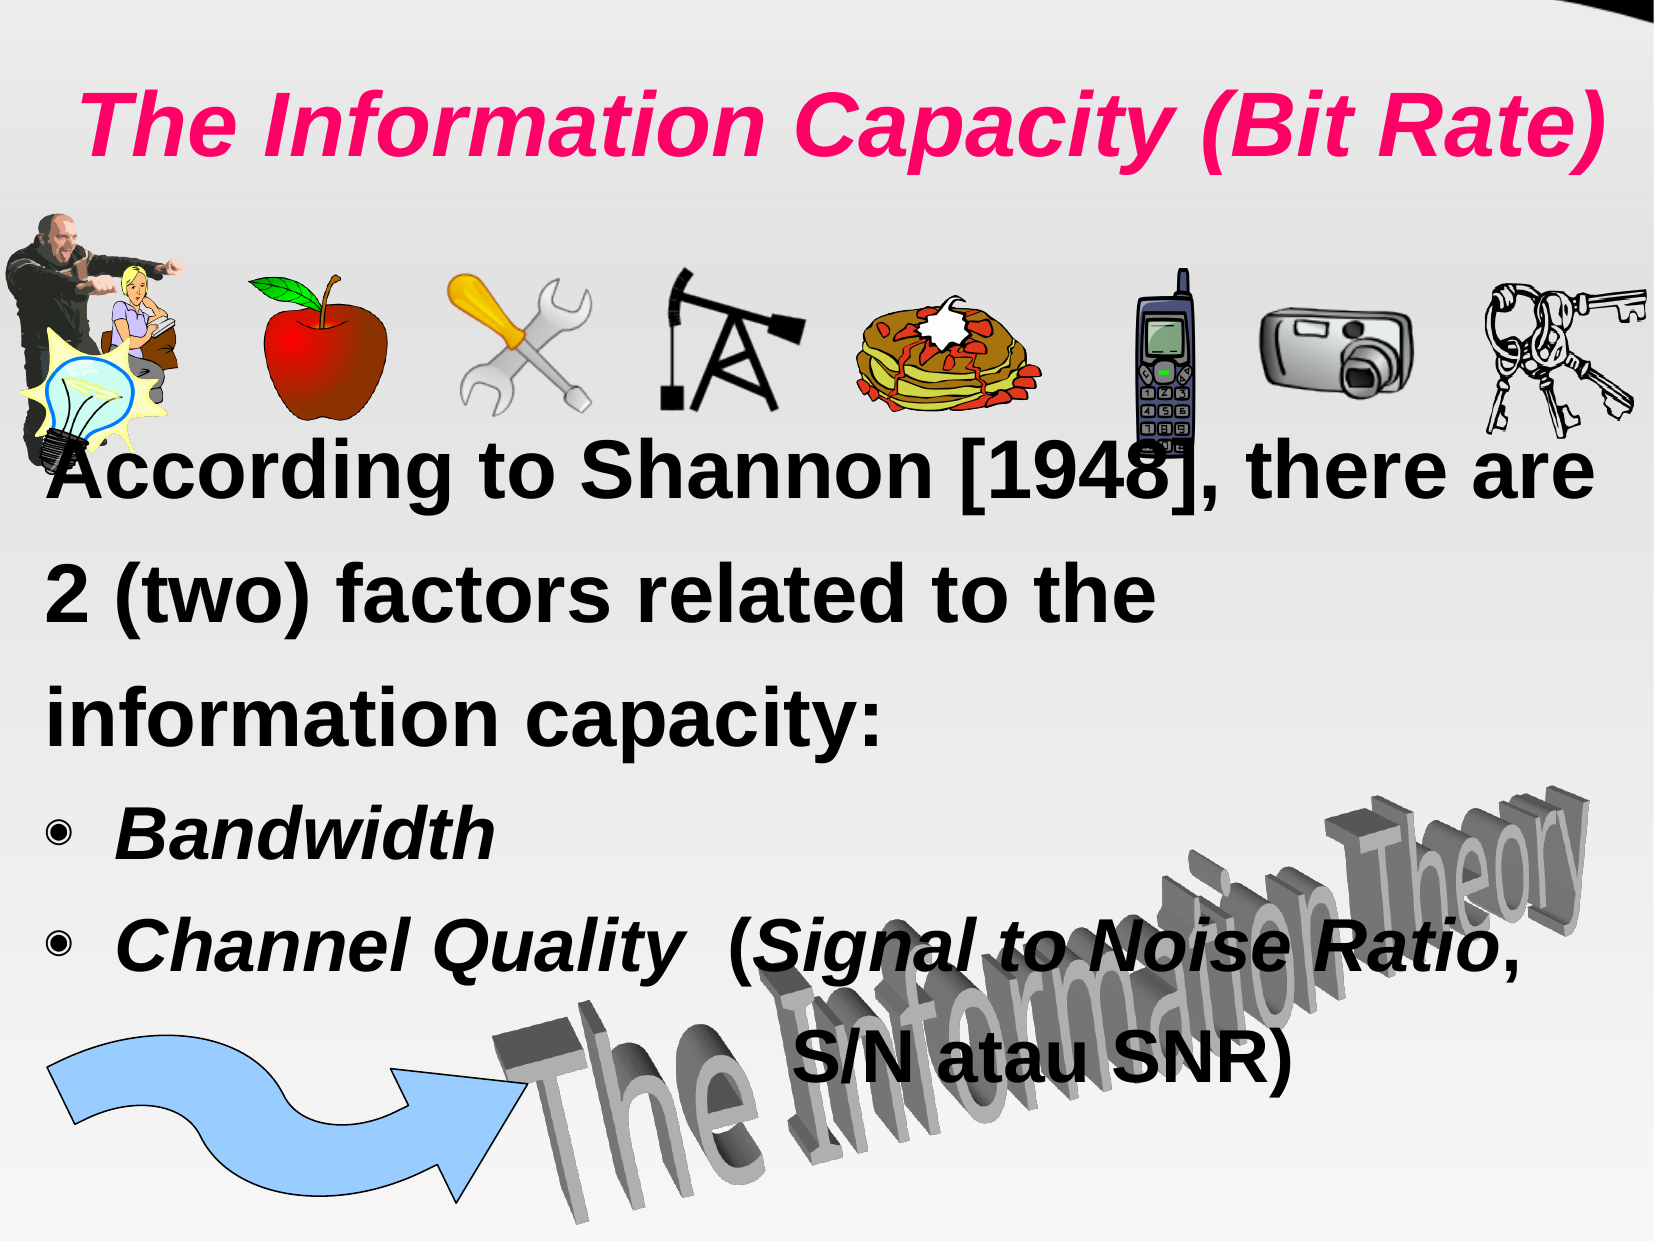

# The Information Capacity (Bit Rate)‏
According to Shannon [1948], there are 2 (two) factors related to the information capacity:
 Bandwidth
 Channel Quality (Signal to Noise Ratio,
 S/N atau SNR)‏
The Information Theory